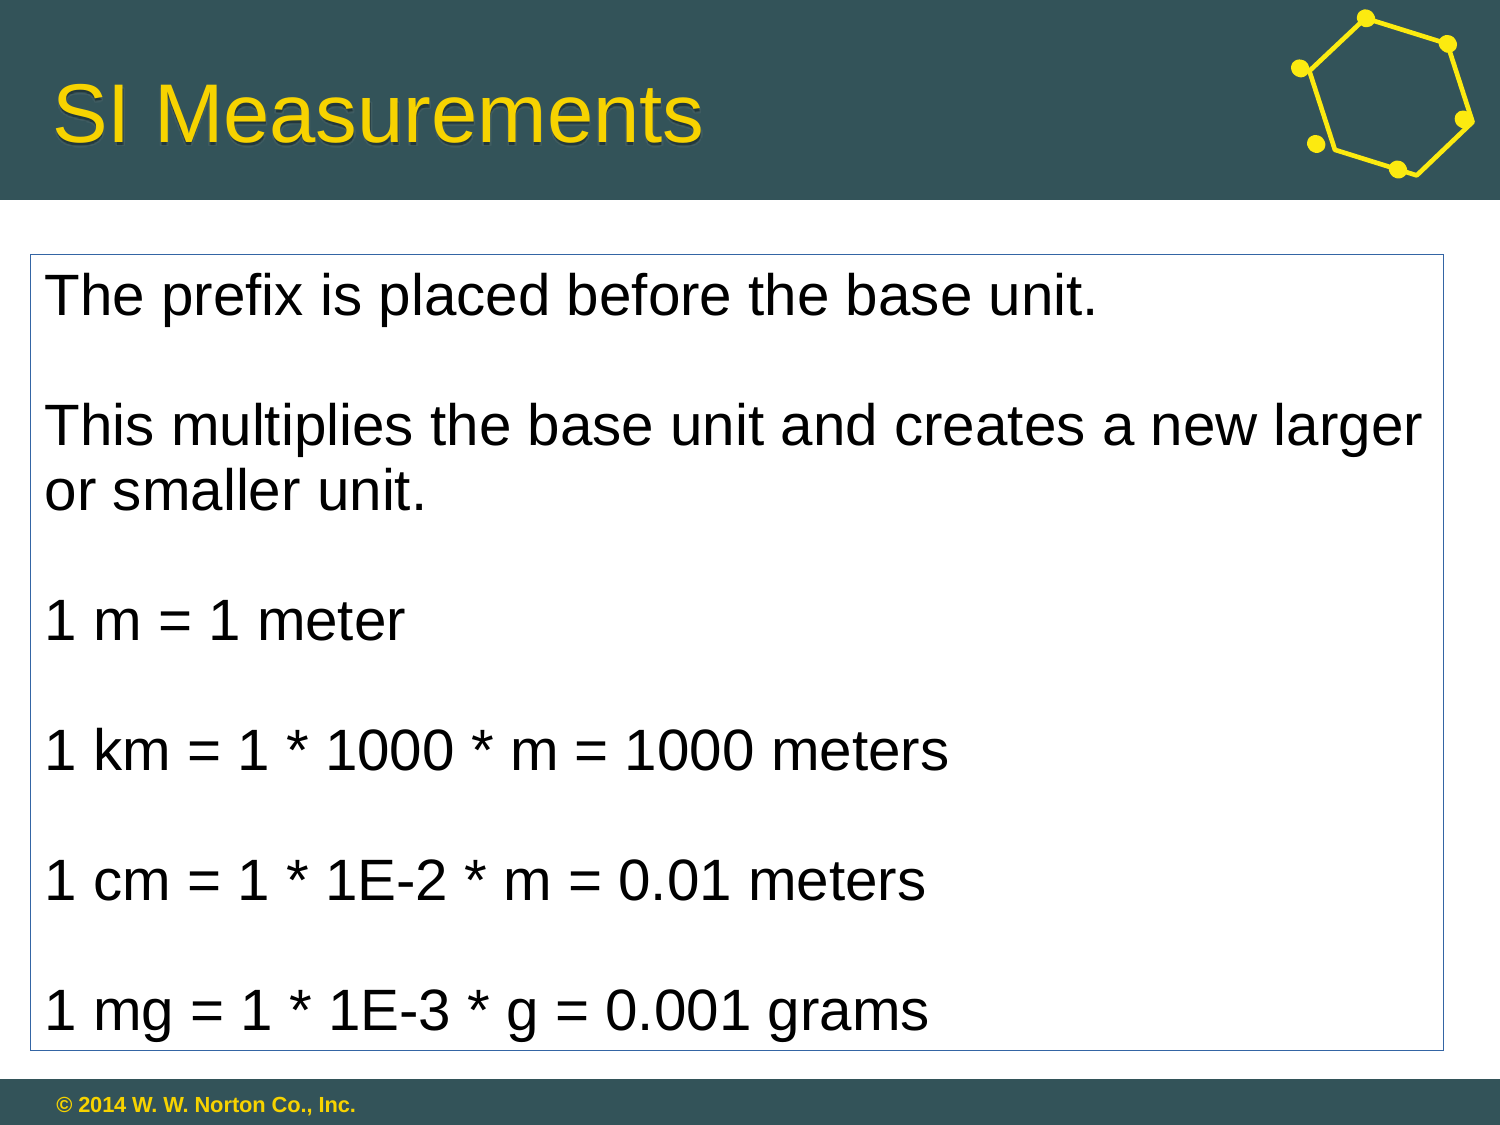

# SI Measurements
The prefix is placed before the base unit.
This multiplies the base unit and creates a new larger or smaller unit.
1 m = 1 meter
1 km = 1 * 1000 * m = 1000 meters
1 cm = 1 * 1E-2 * m = 0.01 meters
1 mg = 1 * 1E-3 * g = 0.001 grams